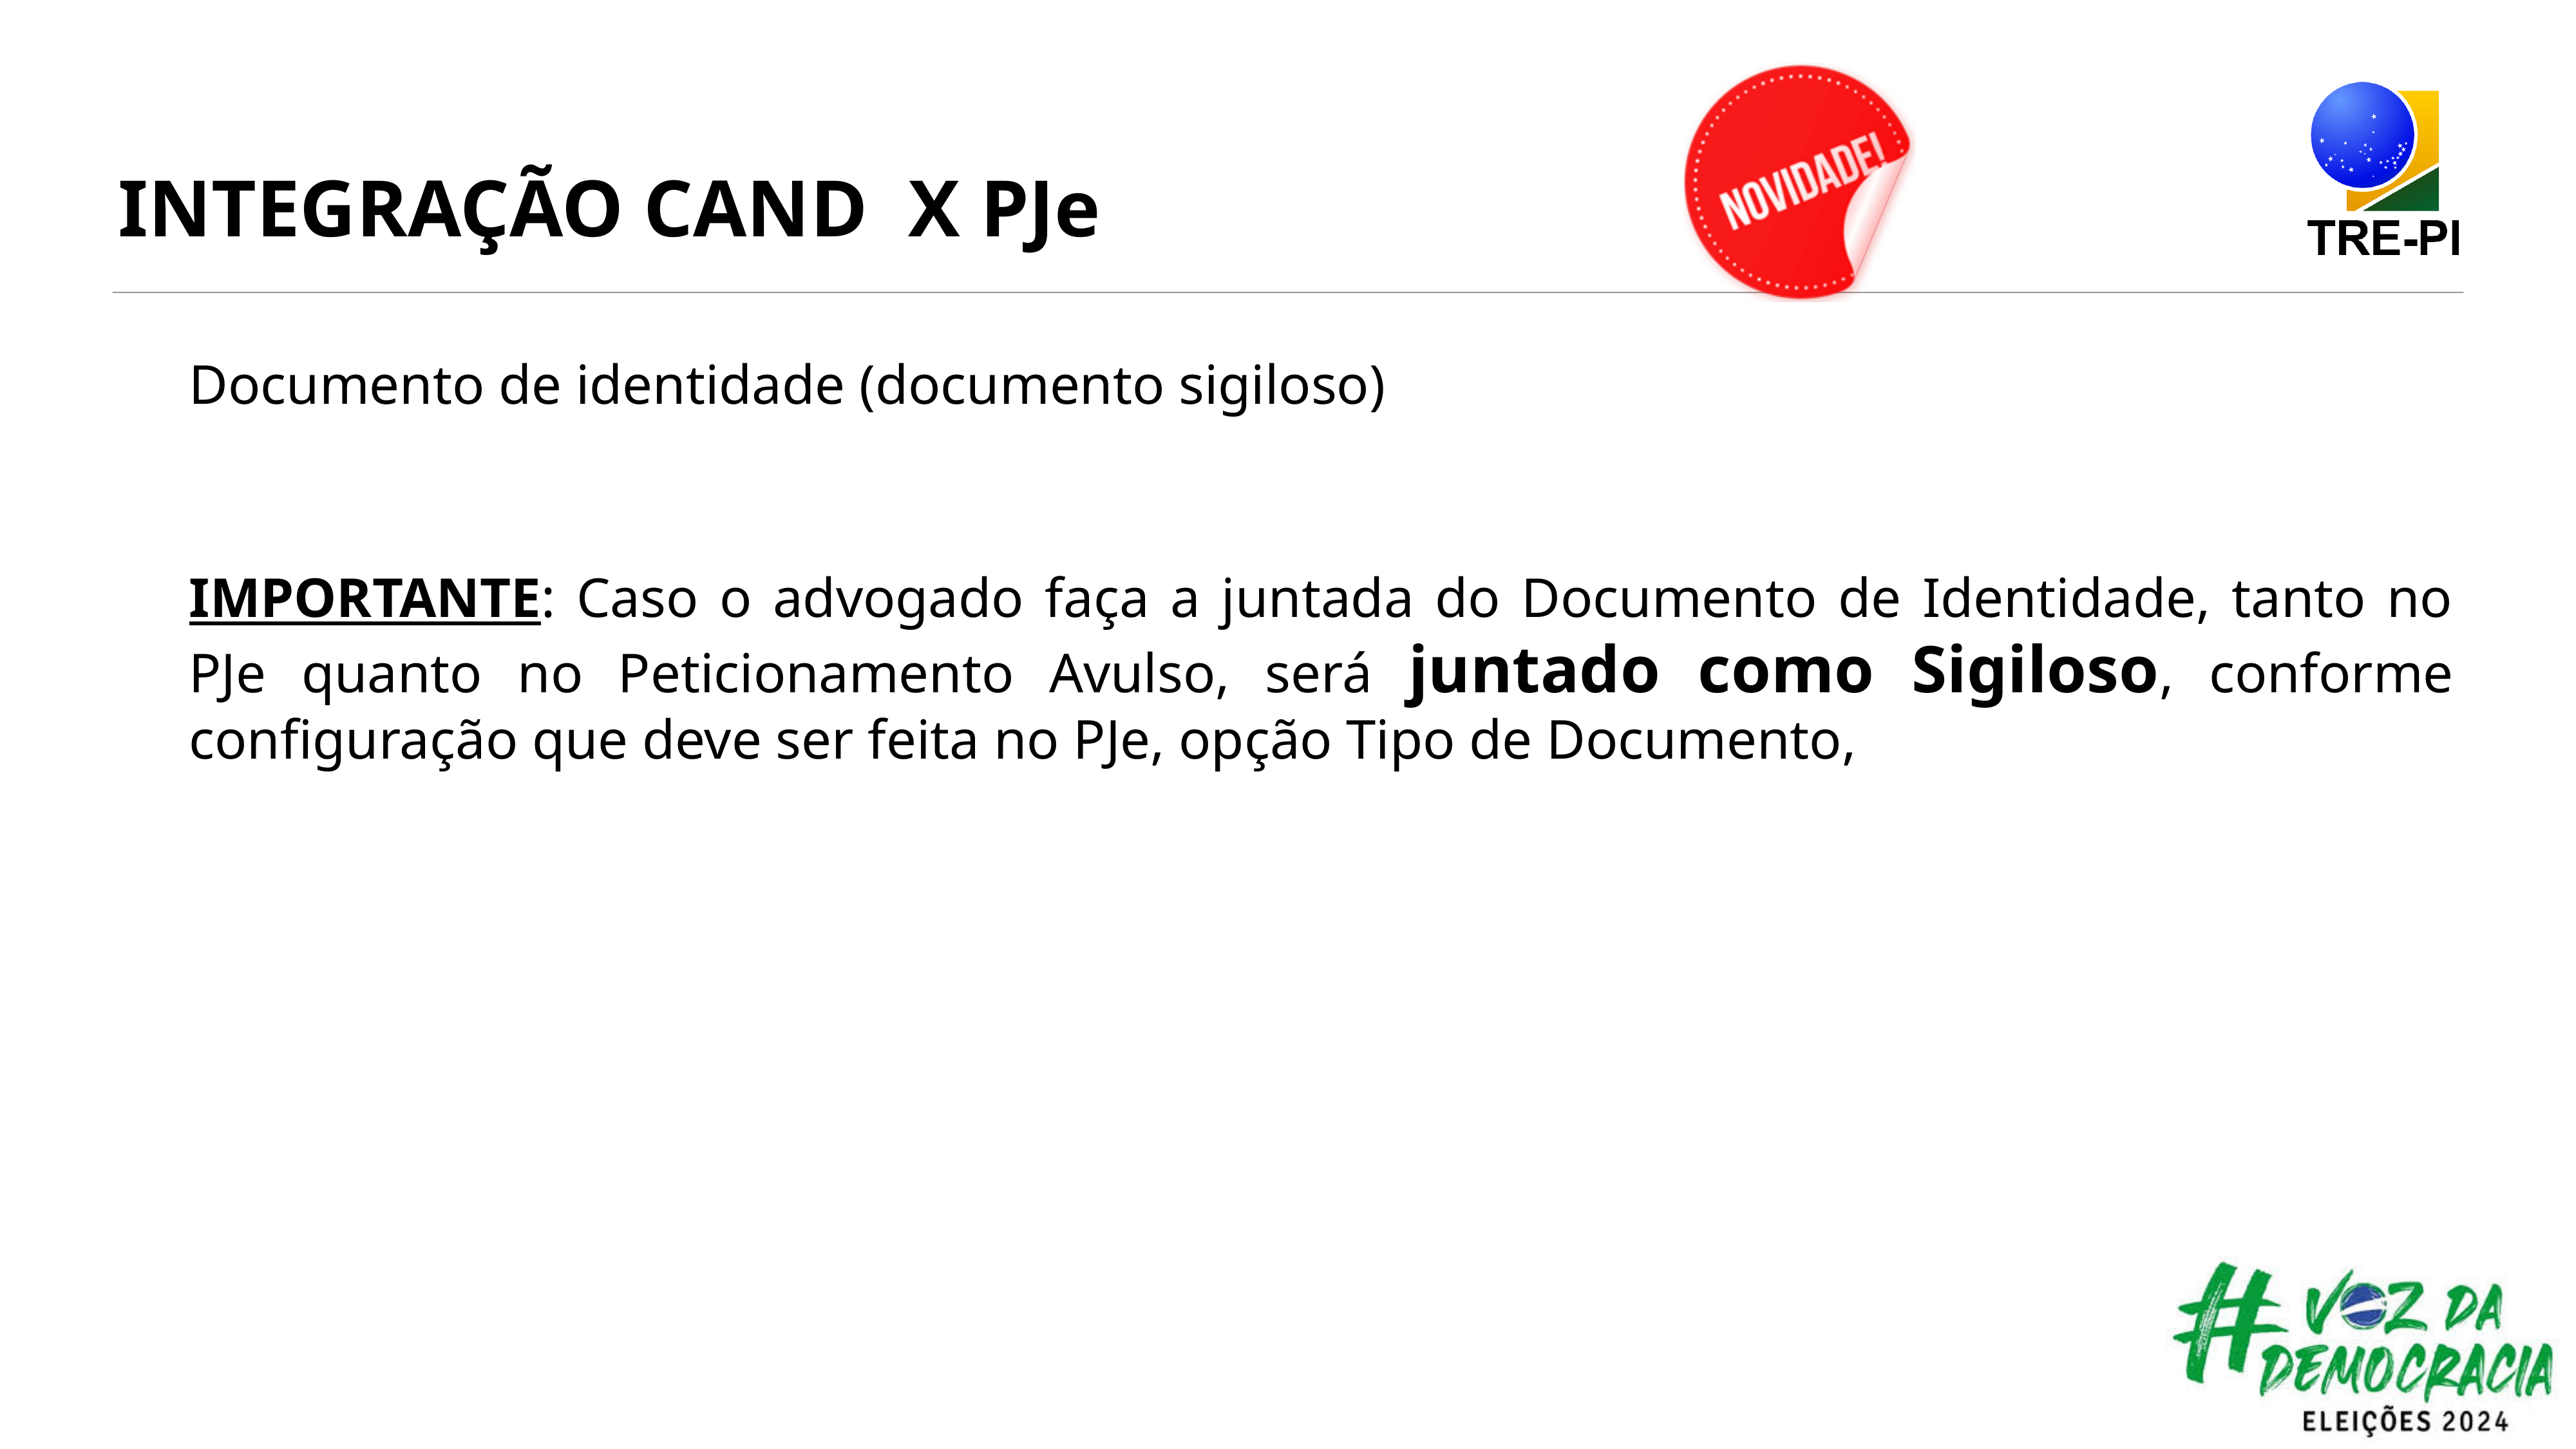

# INTEGRAÇÃO CAND X PJe
Documento de identidade (documento sigiloso)
IMPORTANTE: Caso o advogado faça a juntada do Documento de Identidade, tanto no PJe quanto no Peticionamento Avulso, será juntado como Sigiloso, conforme configuração que deve ser feita no PJe, opção Tipo de Documento,